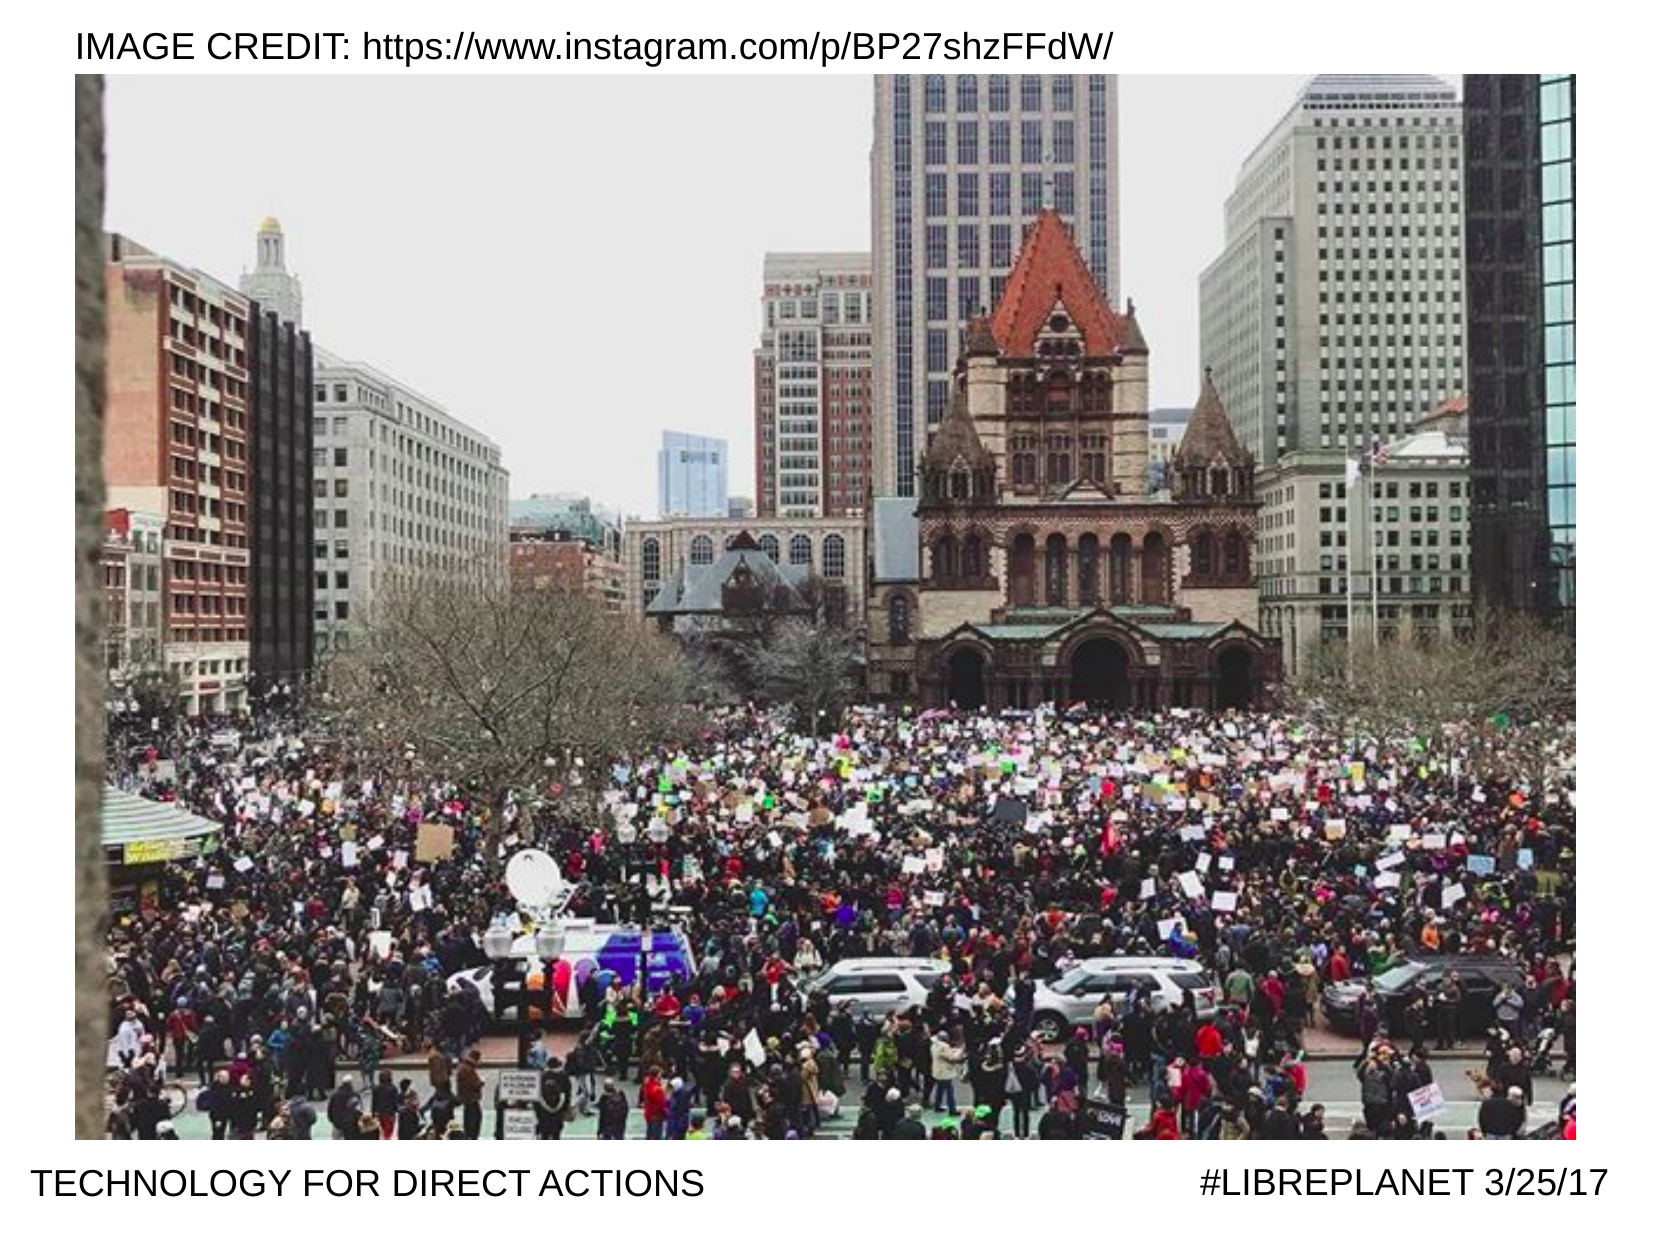

IMAGE CREDIT: https://www.instagram.com/p/BP27shzFFdW/
# TECHNOLOGY FOR DIRECT ACTIONS
#LIBREPLANET 3/25/17